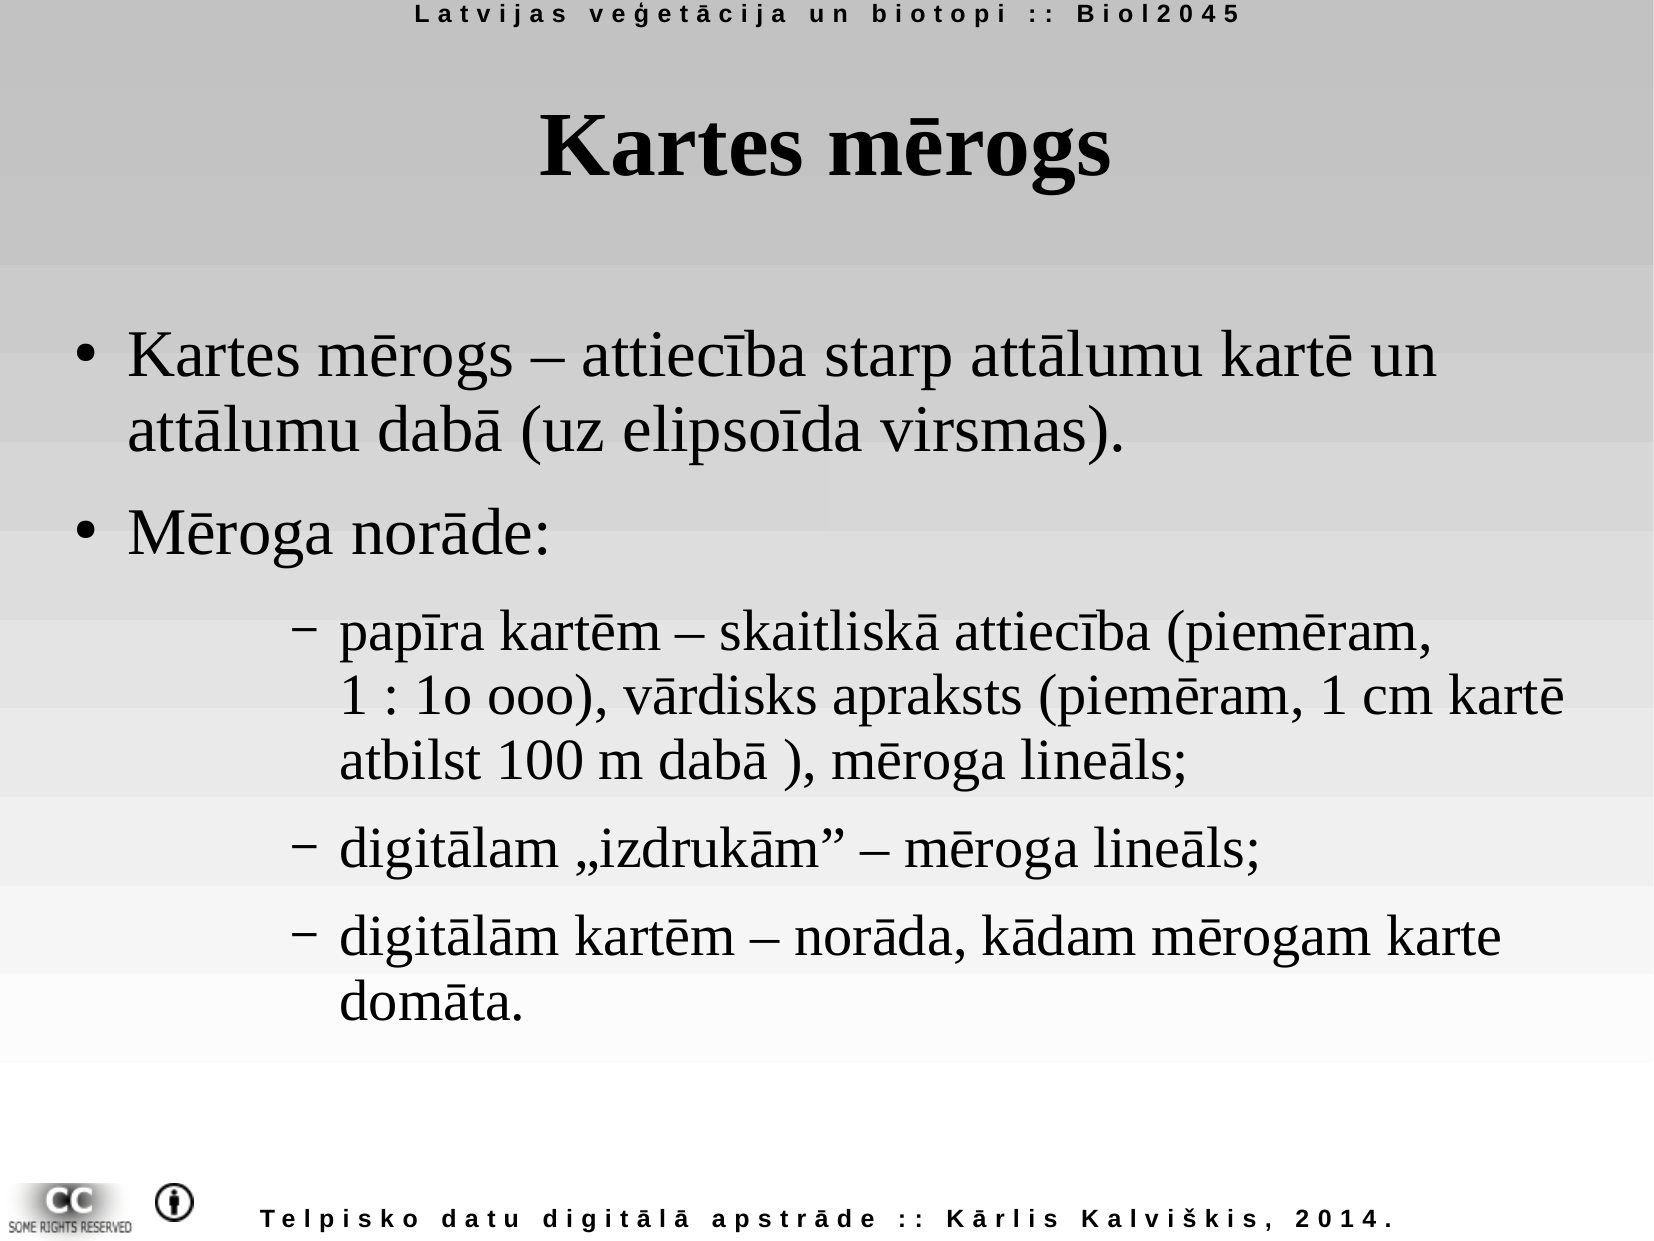

# Kartes mērogs
Kartes mērogs – attiecība starp attālumu kartē un attālumu dabā (uz elipsoīda virsmas).
Mēroga norāde:
papīra kartēm – skaitliskā attiecība (piemēram, 1 : 1o ooo), vārdisks apraksts (piemēram, 1 cm kartē atbilst 100 m dabā ), mēroga lineāls;
digitālam „izdrukām” – mēroga lineāls;
digitālām kartēm – norāda, kādam mērogam karte domāta.